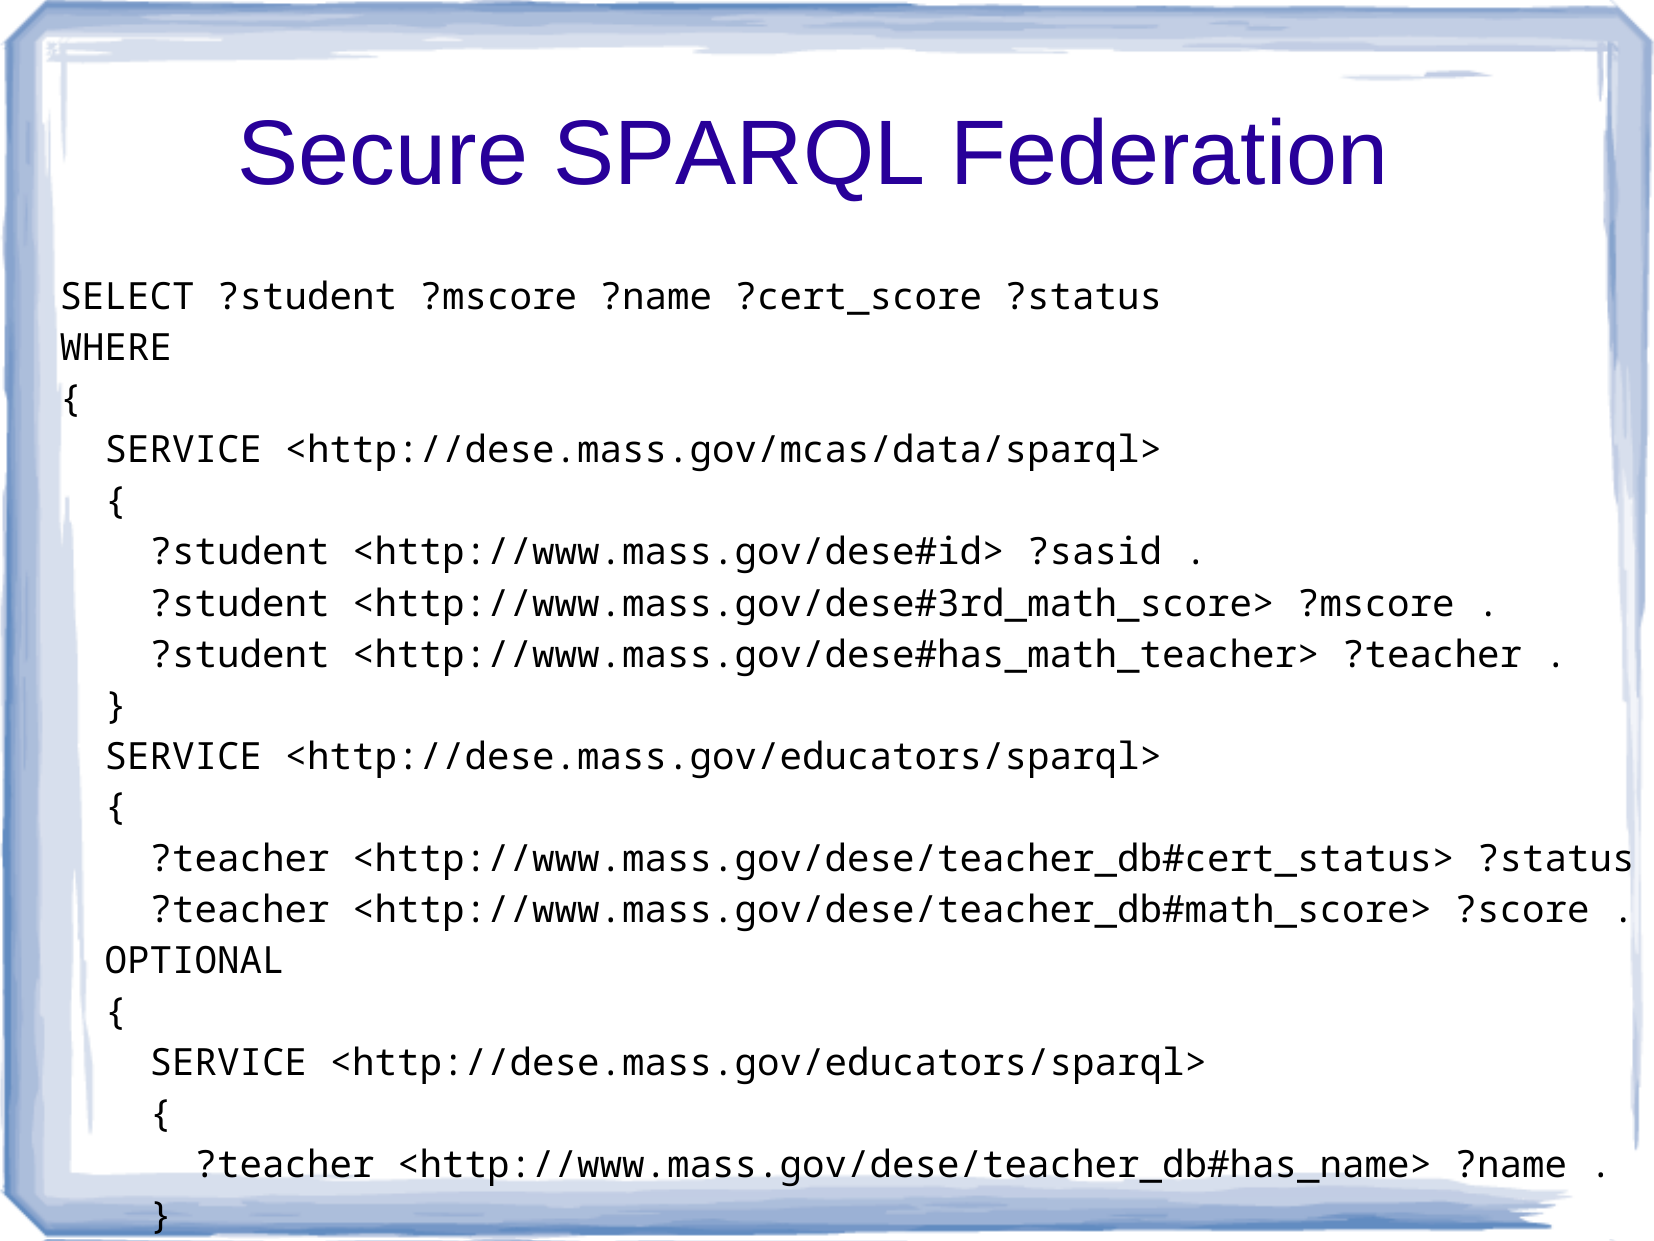

# Secure SPARQL Federation
SELECT ?student ?mscore ?name ?cert_score ?status
WHERE
{
 SERVICE <http://dese.mass.gov/mcas/data/sparql>
 {
 ?student <http://www.mass.gov/dese#id> ?sasid .
 ?student <http://www.mass.gov/dese#3rd_math_score> ?mscore .
 ?student <http://www.mass.gov/dese#has_math_teacher> ?teacher .
 }
 SERVICE <http://dese.mass.gov/educators/sparql>
 {
 ?teacher <http://www.mass.gov/dese/teacher_db#cert_status> ?status .
 ?teacher <http://www.mass.gov/dese/teacher_db#math_score> ?score .
 OPTIONAL
 {
 SERVICE <http://dese.mass.gov/educators/sparql>
 {
 ?teacher <http://www.mass.gov/dese/teacher_db#has_name> ?name .
 }
 }
}